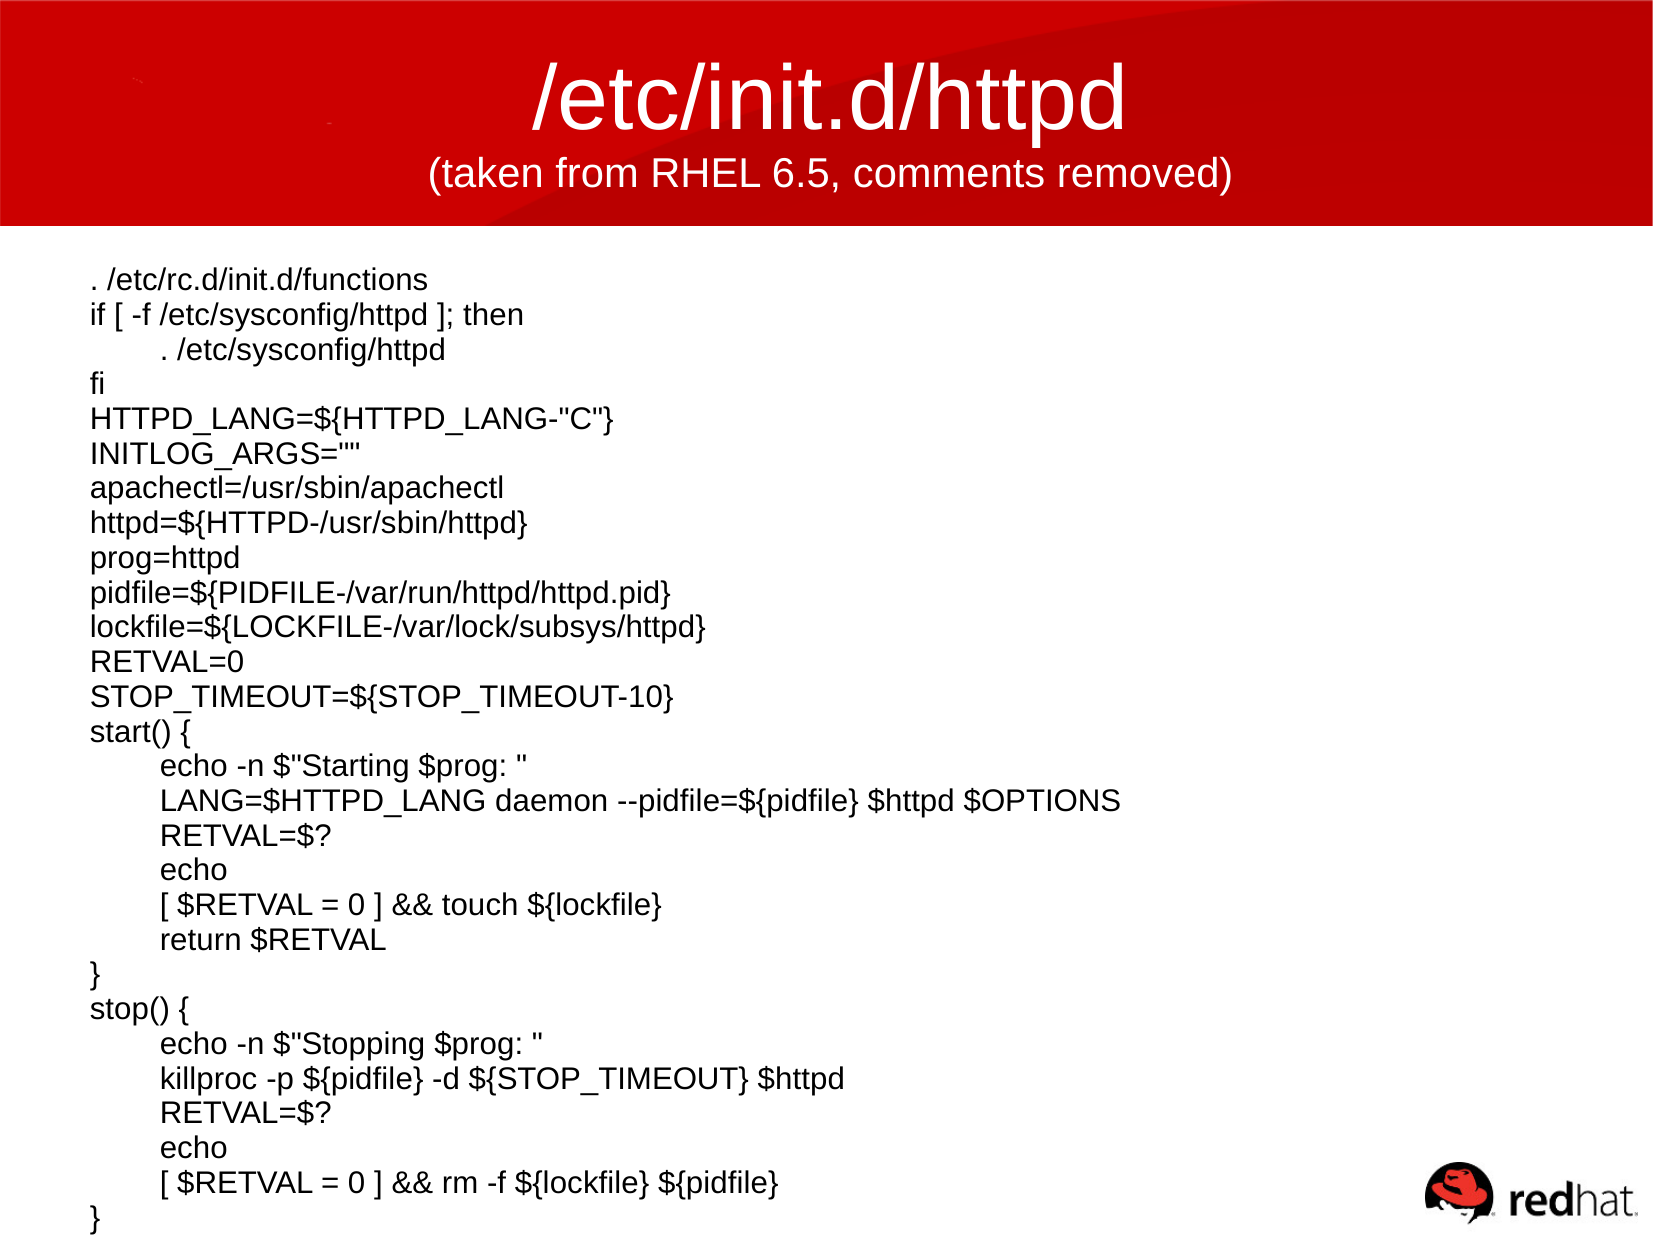

# /etc/init.d/httpd (taken from RHEL 6.5, comments removed)
. /etc/rc.d/init.d/functions
if [ -f /etc/sysconfig/httpd ]; then
 . /etc/sysconfig/httpd
fi
HTTPD_LANG=${HTTPD_LANG-"C"}
INITLOG_ARGS=""
apachectl=/usr/sbin/apachectl
httpd=${HTTPD-/usr/sbin/httpd}
prog=httpd
pidfile=${PIDFILE-/var/run/httpd/httpd.pid}
lockfile=${LOCKFILE-/var/lock/subsys/httpd}
RETVAL=0
STOP_TIMEOUT=${STOP_TIMEOUT-10}
start() {
 echo -n $"Starting $prog: "
 LANG=$HTTPD_LANG daemon --pidfile=${pidfile} $httpd $OPTIONS
 RETVAL=$?
 echo
 [ $RETVAL = 0 ] && touch ${lockfile}
 return $RETVAL
}
stop() {
 echo -n $"Stopping $prog: "
 killproc -p ${pidfile} -d ${STOP_TIMEOUT} $httpd
 RETVAL=$?
 echo
 [ $RETVAL = 0 ] && rm -f ${lockfile} ${pidfile}
}